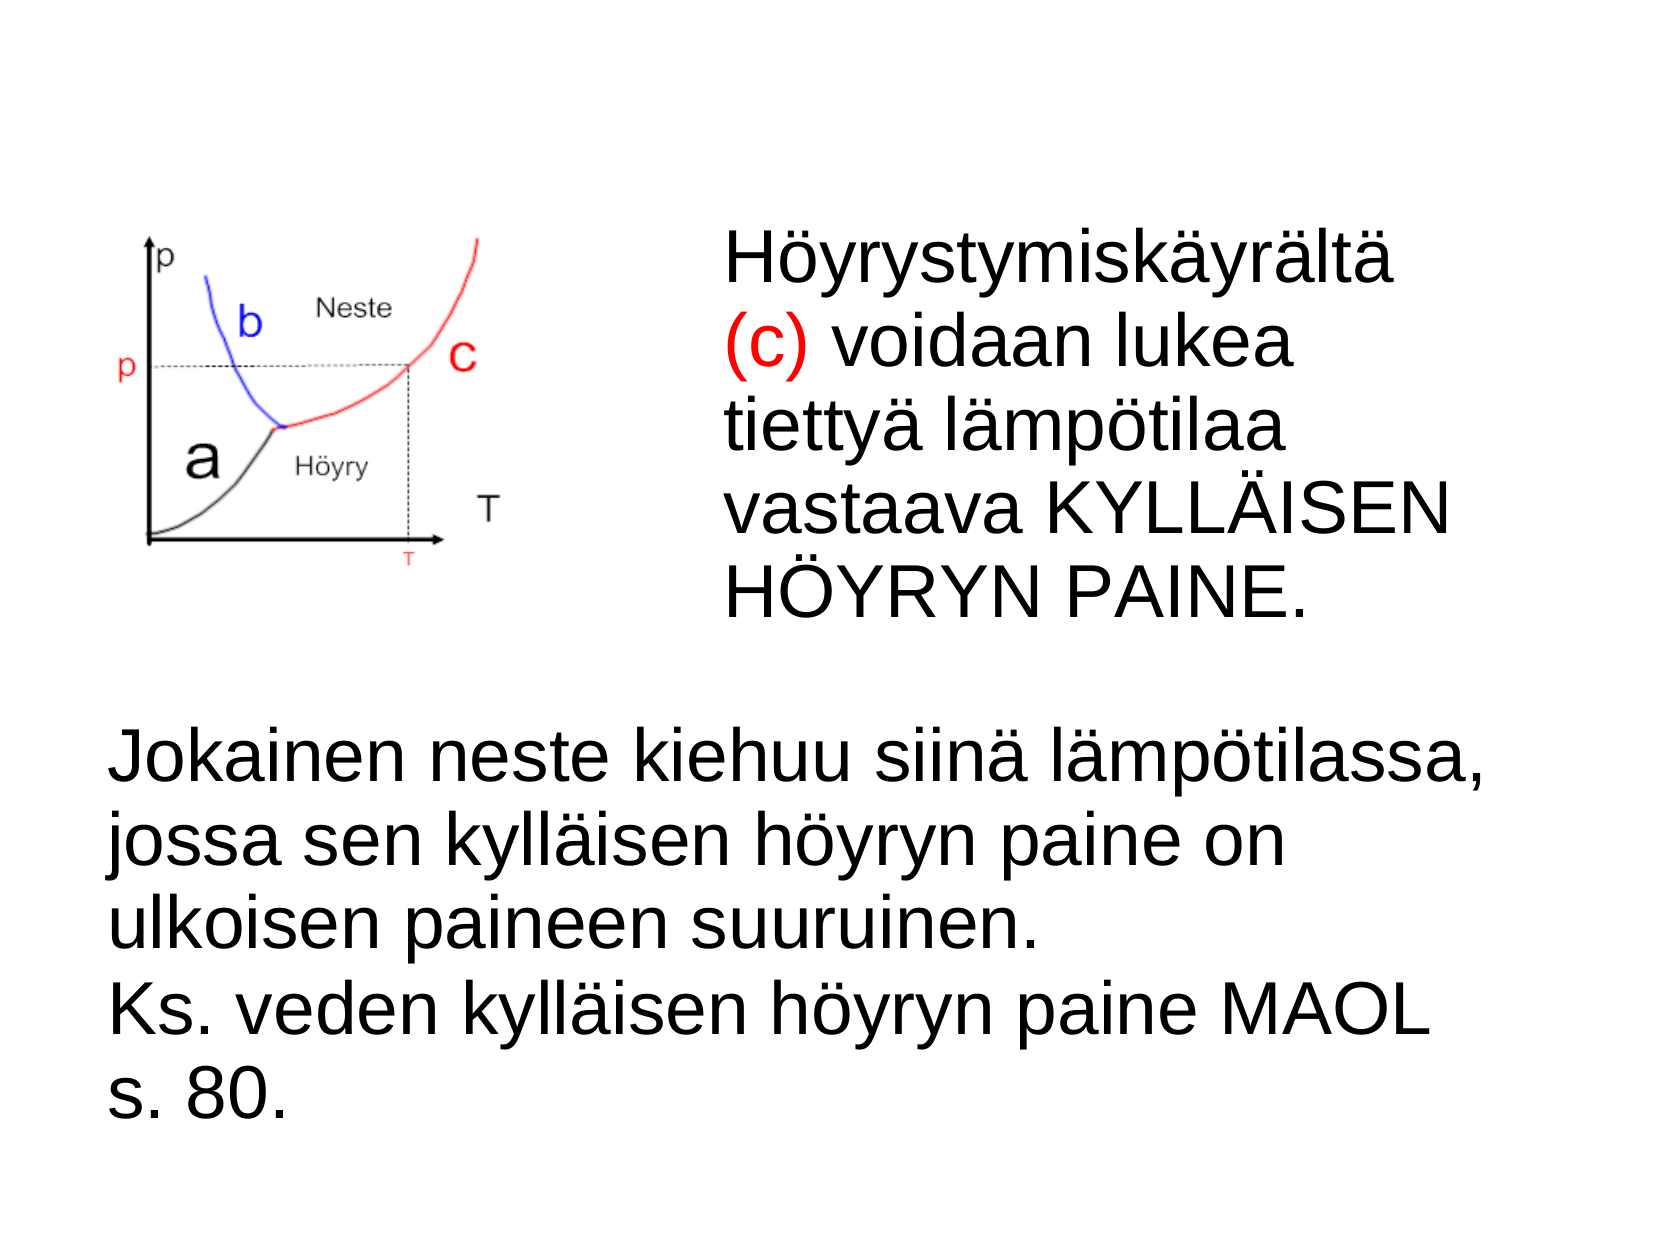

Höyrystymiskäyrältä
(c) voidaan lukea
tiettyä lämpötilaa
vastaava KYLLÄISEN
HÖYRYN PAINE.
Jokainen neste kiehuu siinä lämpötilassa,
jossa sen kylläisen höyryn paine on
ulkoisen paineen suuruinen.
Ks. veden kylläisen höyryn paine MAOL s. 80.